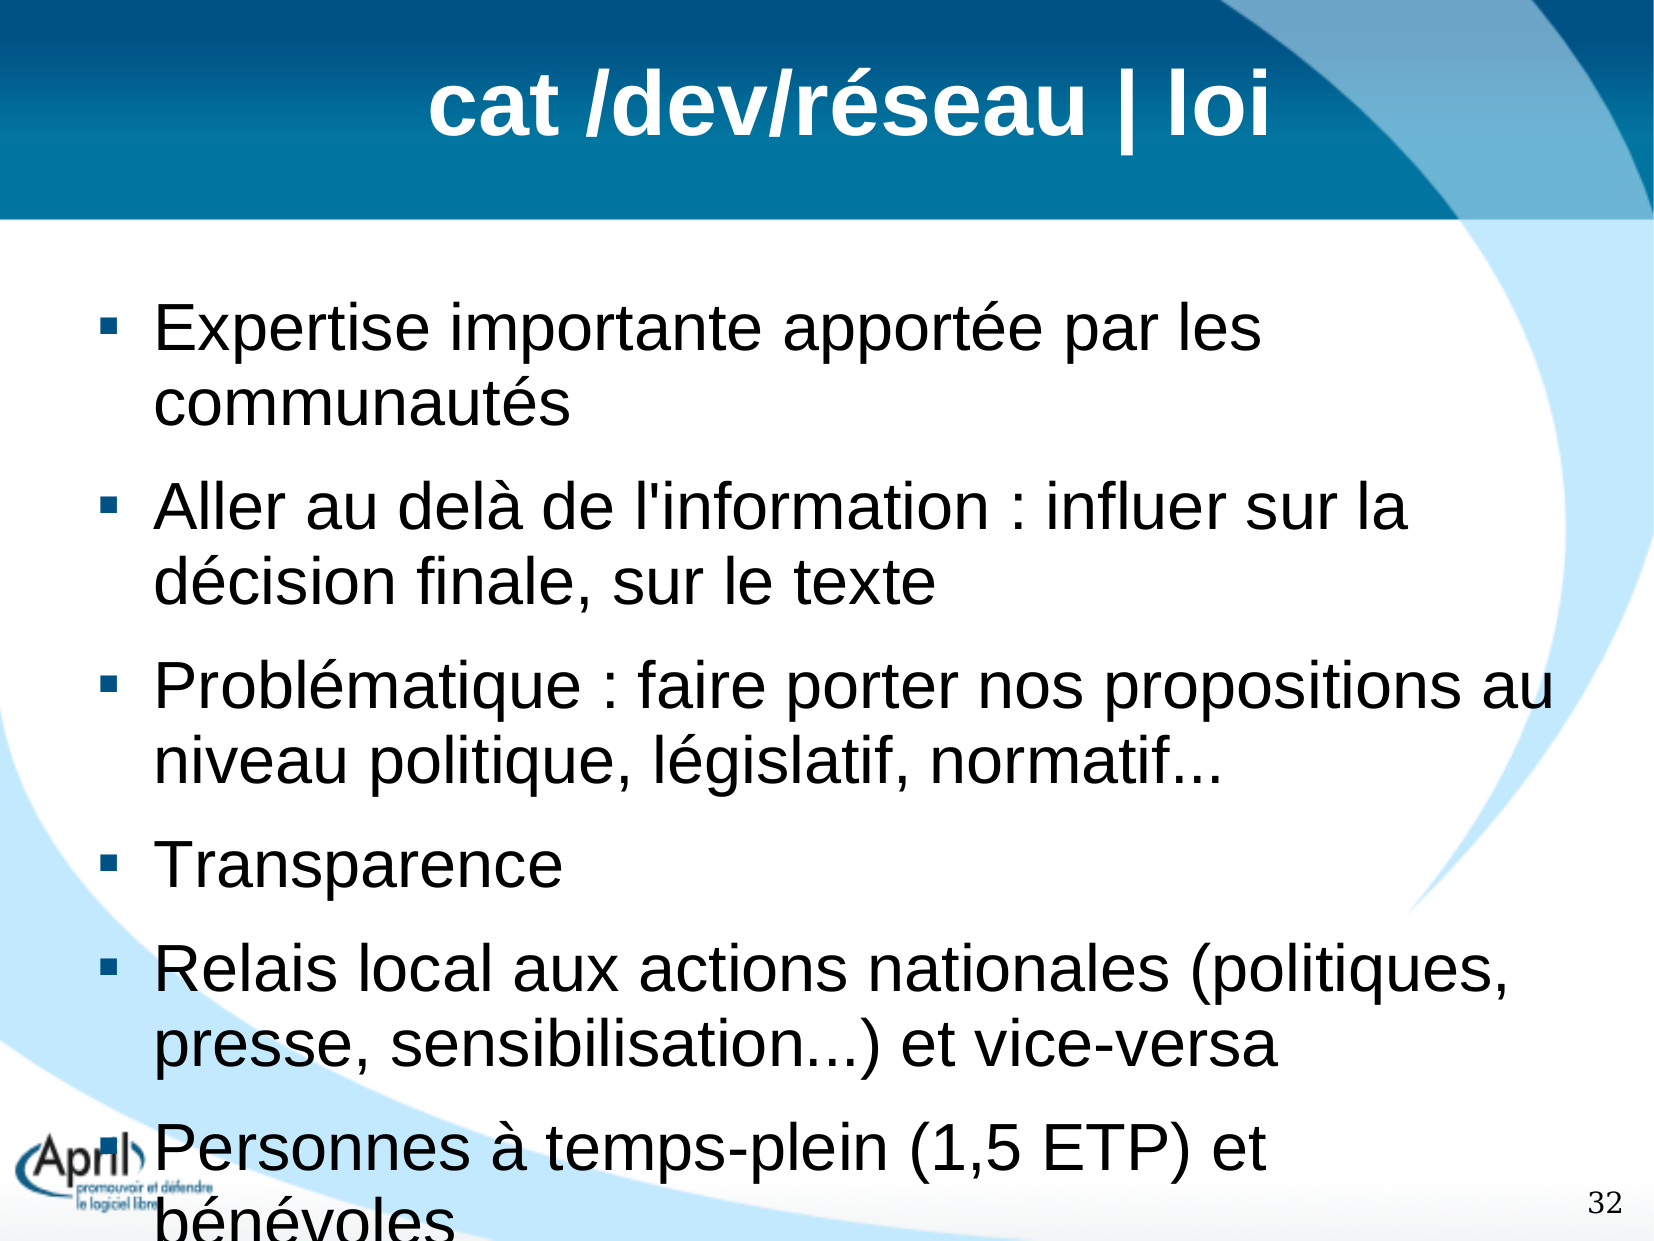

# cat /dev/réseau | loi
Expertise importante apportée par les communautés
Aller au delà de l'information : influer sur la décision finale, sur le texte
Problématique : faire porter nos propositions au niveau politique, législatif, normatif...
Transparence
Relais local aux actions nationales (politiques, presse, sensibilisation...) et vice-versa
Personnes à temps-plein (1,5 ETP) et bénévoles
32